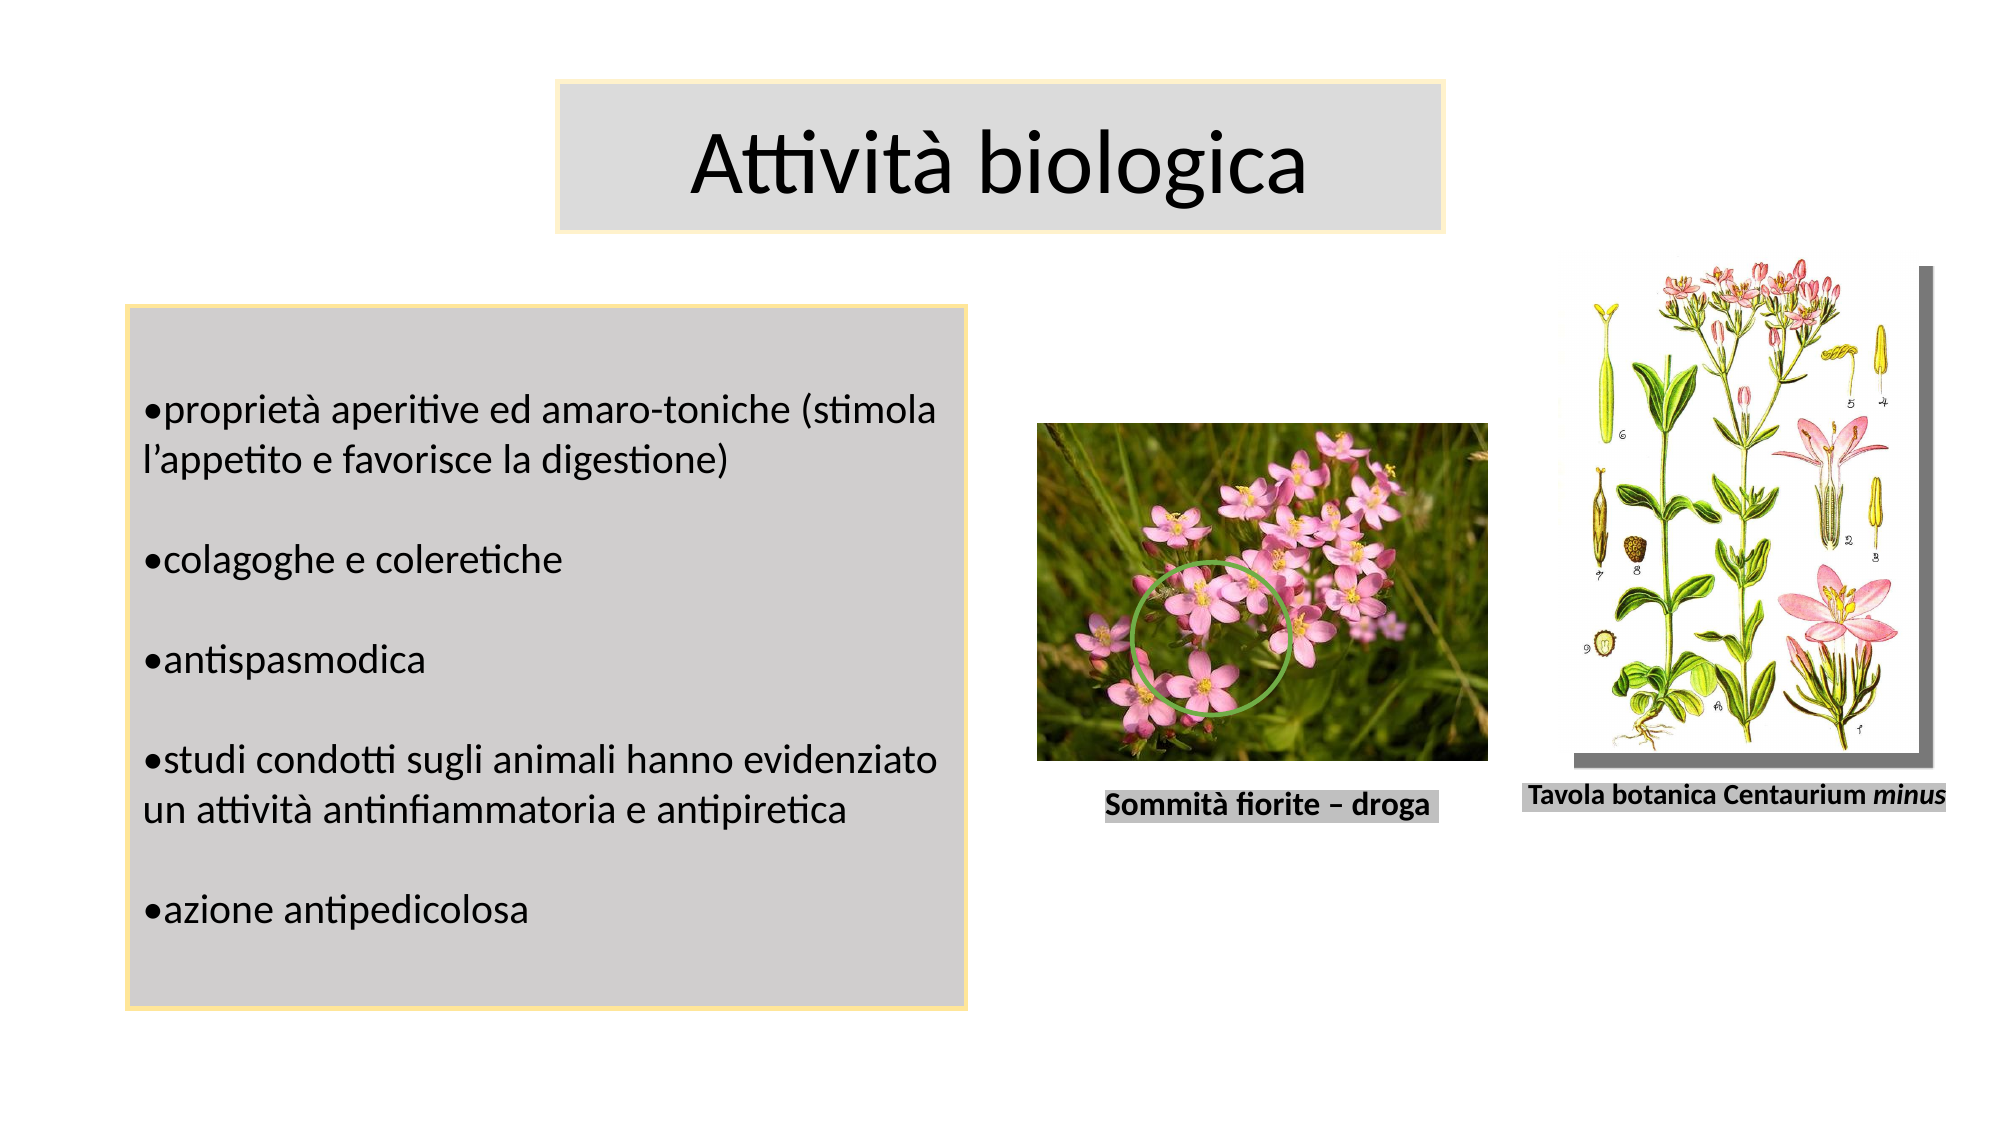

Attività biologica
•proprietà aperitive ed amaro-toniche (stimola l’appetito e favorisce la digestione)
•colagoghe e coleretiche
•antispasmodica
•studi condotti sugli animali hanno evidenziato un attività antinfiammatoria e antipiretica
•azione antipedicolosa
 Tavola botanica Centaurium minus
Sommità fiorite – droga